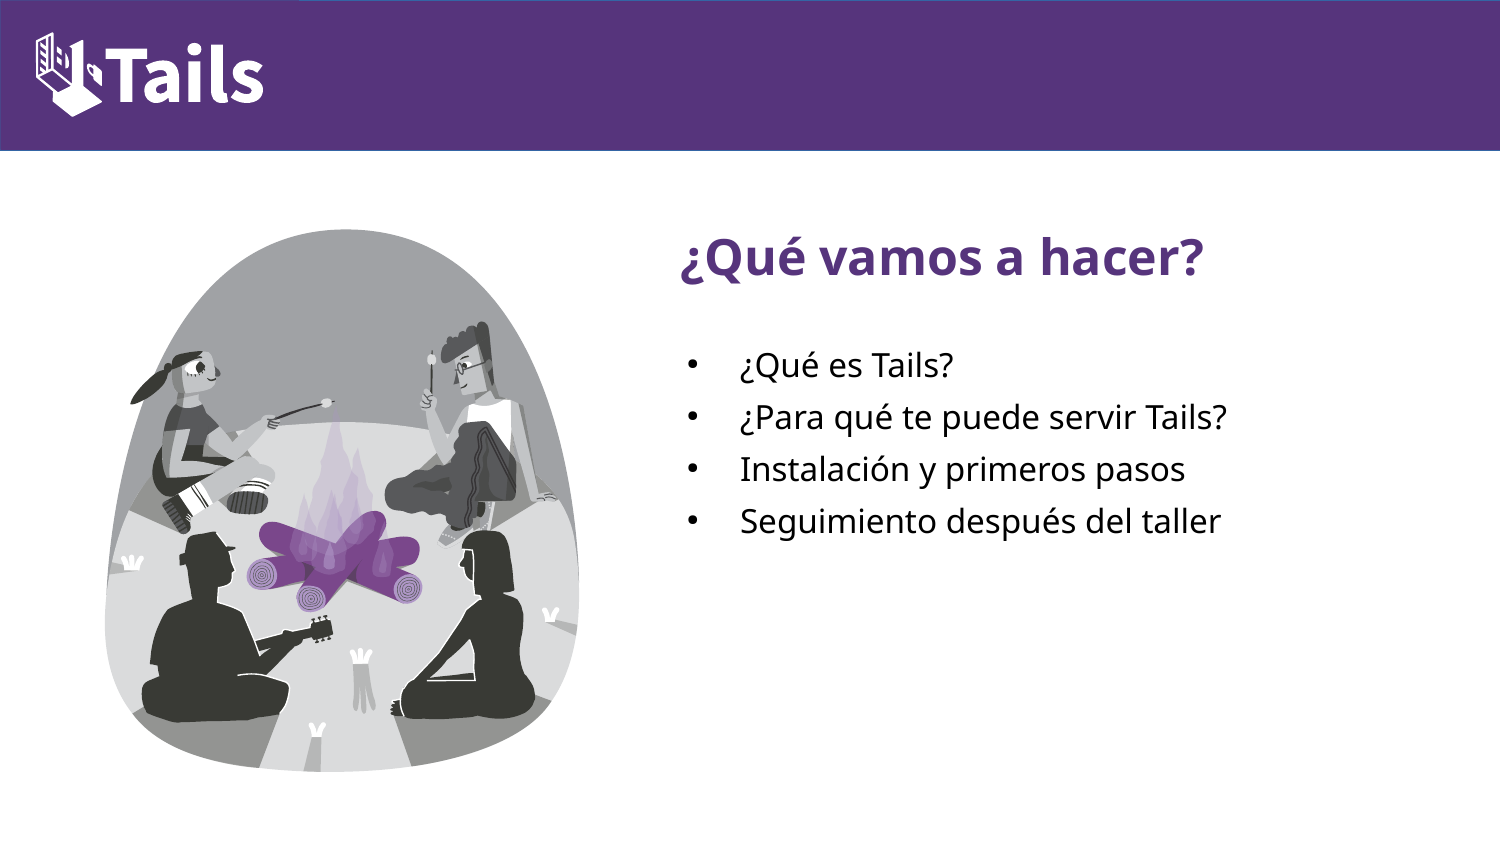

¿Qué vamos a hacer?
# ¿Qué es Tails?
¿Para qué te puede servir Tails?
Instalación y primeros pasos
Seguimiento después del taller